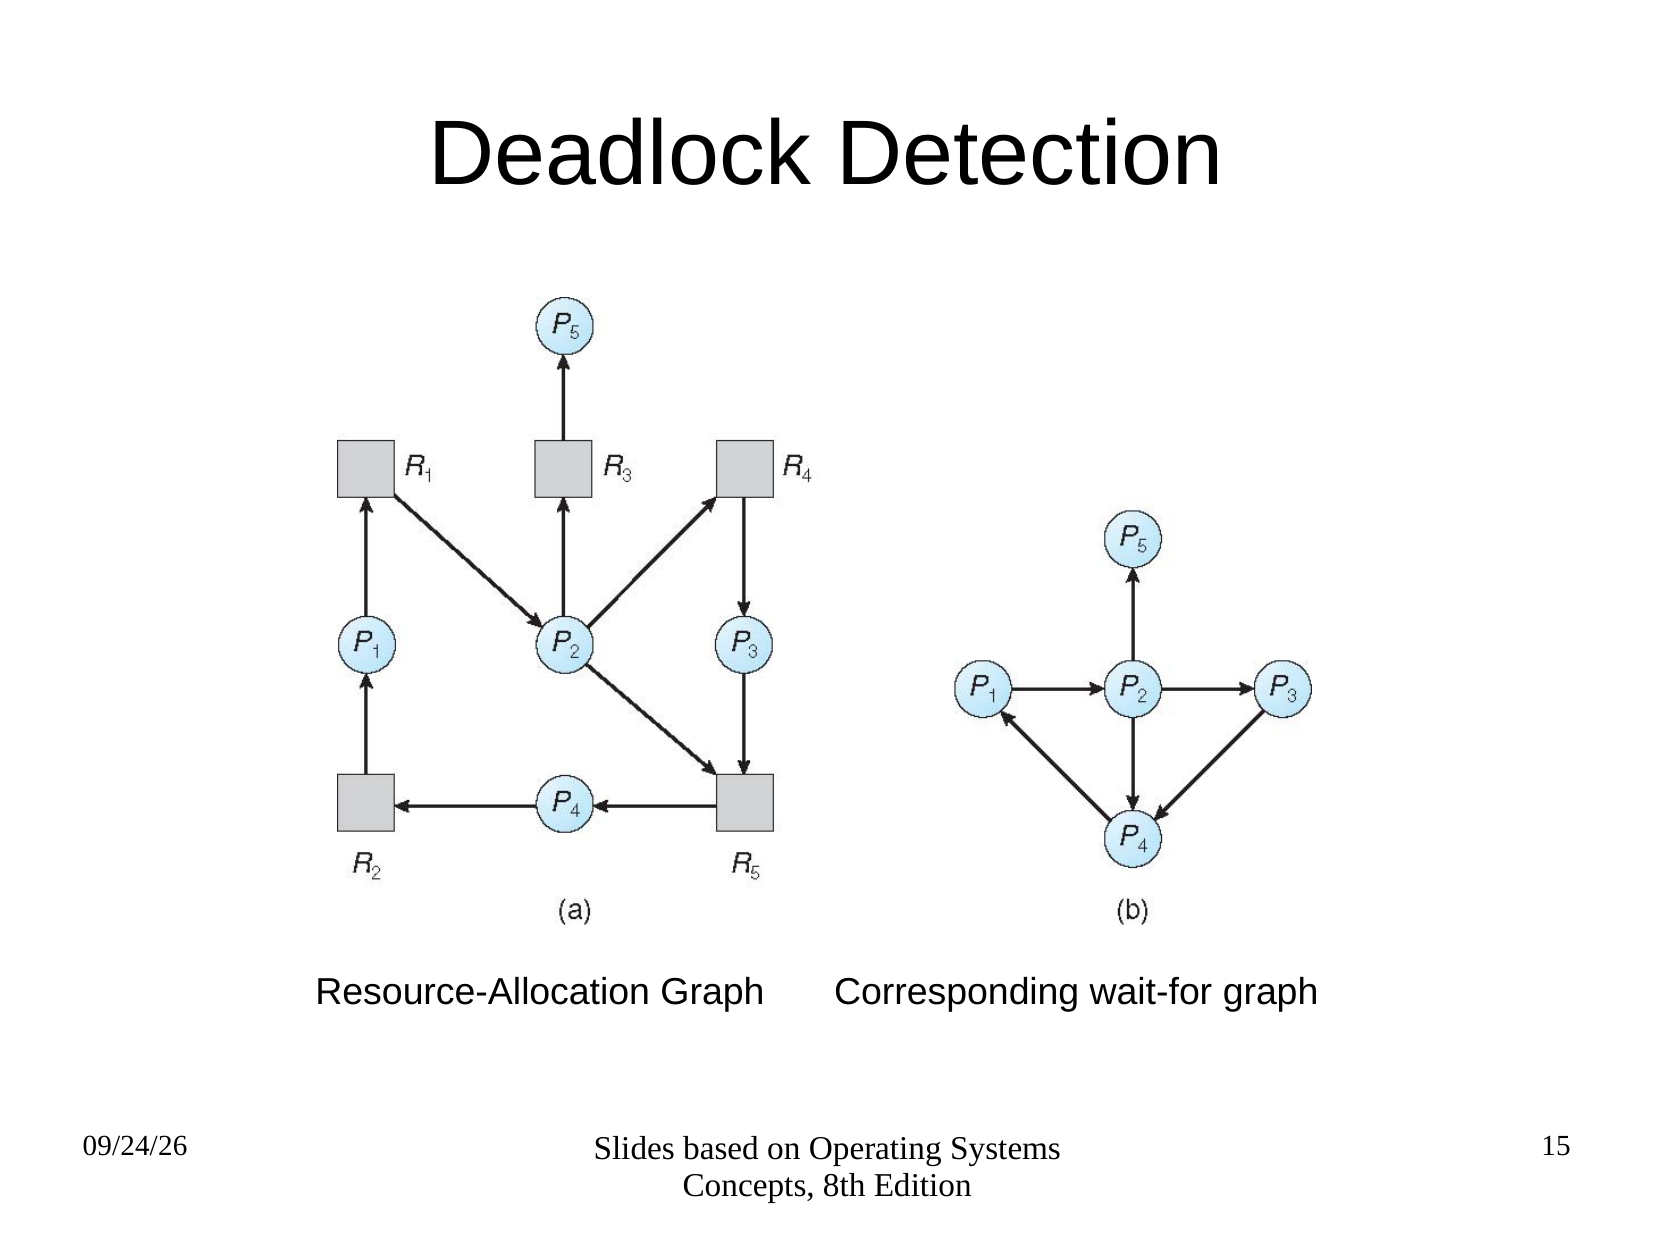

# Deadlock Detection
Resource-Allocation Graph
Corresponding wait-for graph
15